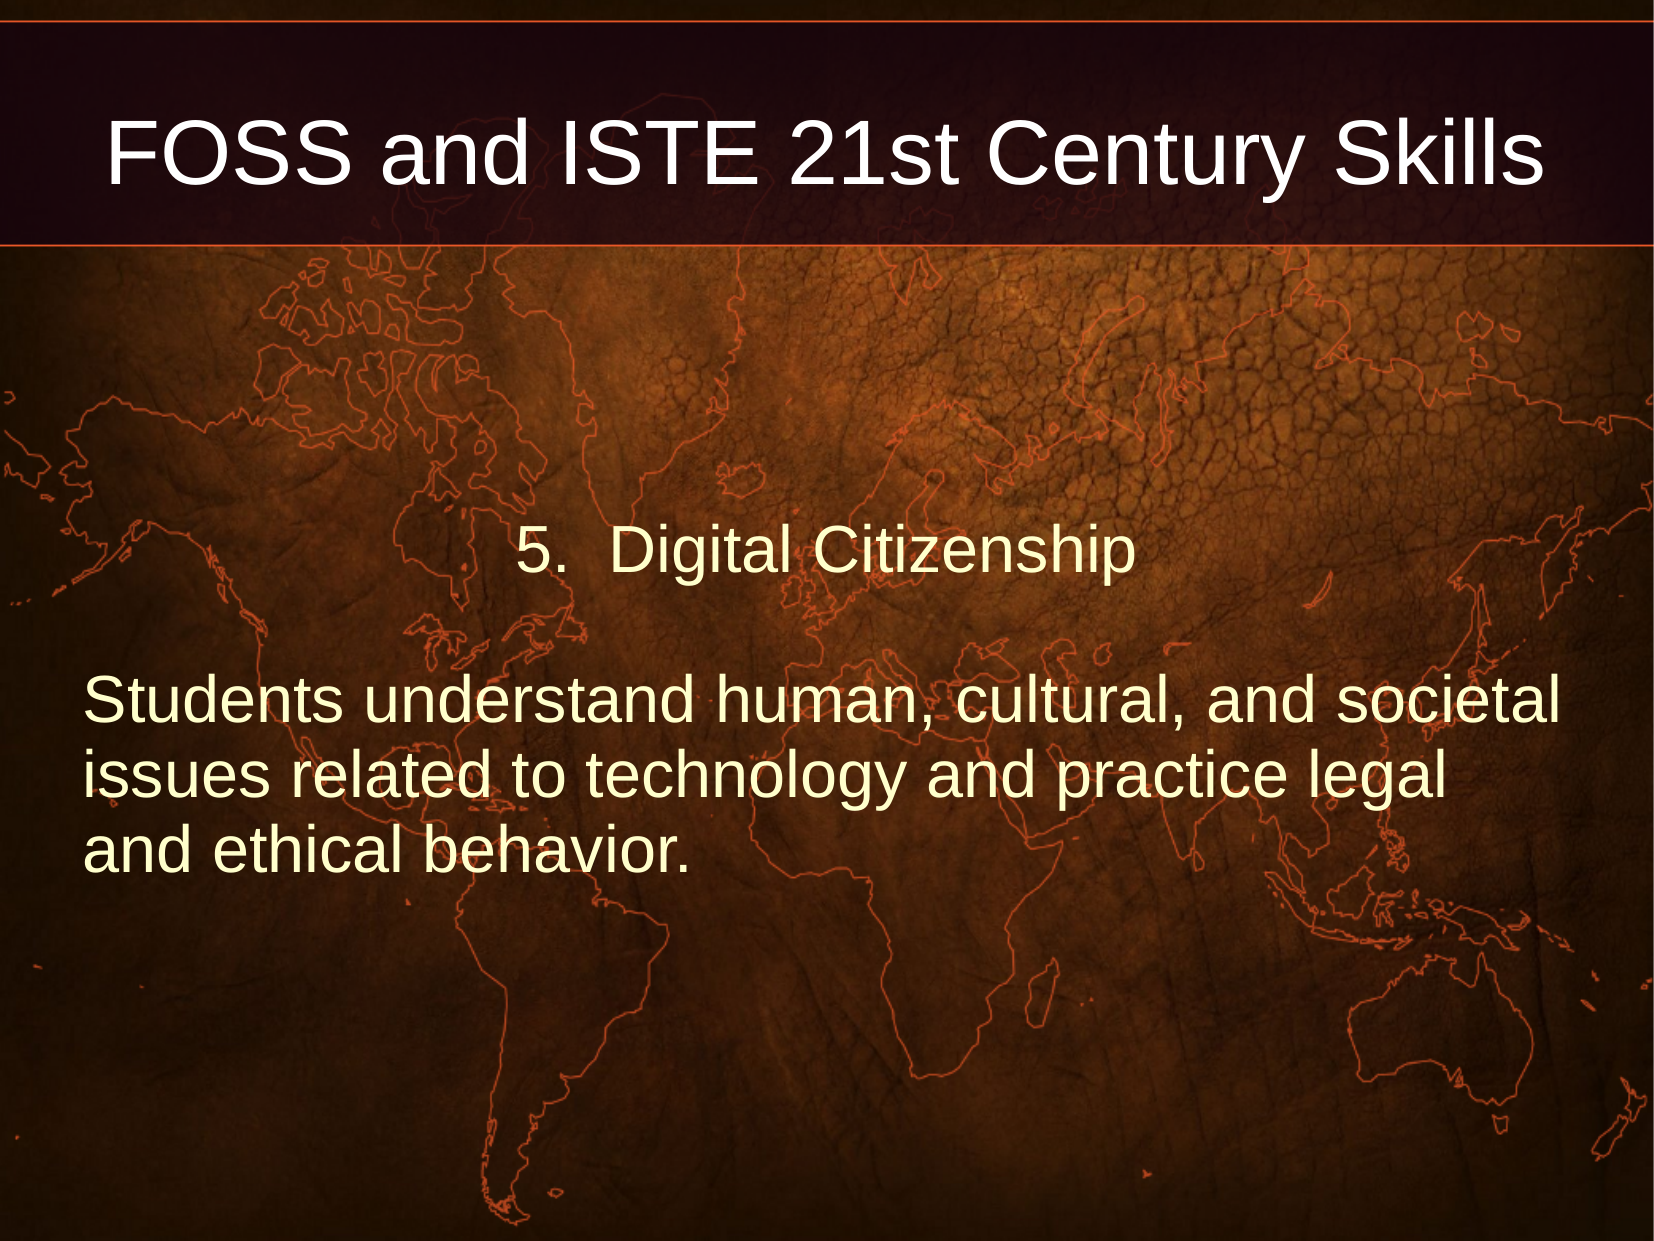

# FOSS and ISTE 21st Century Skills
5.	 Digital Citizenship
Students understand human, cultural, and societal issues related to technology and practice legal and ethical behavior.